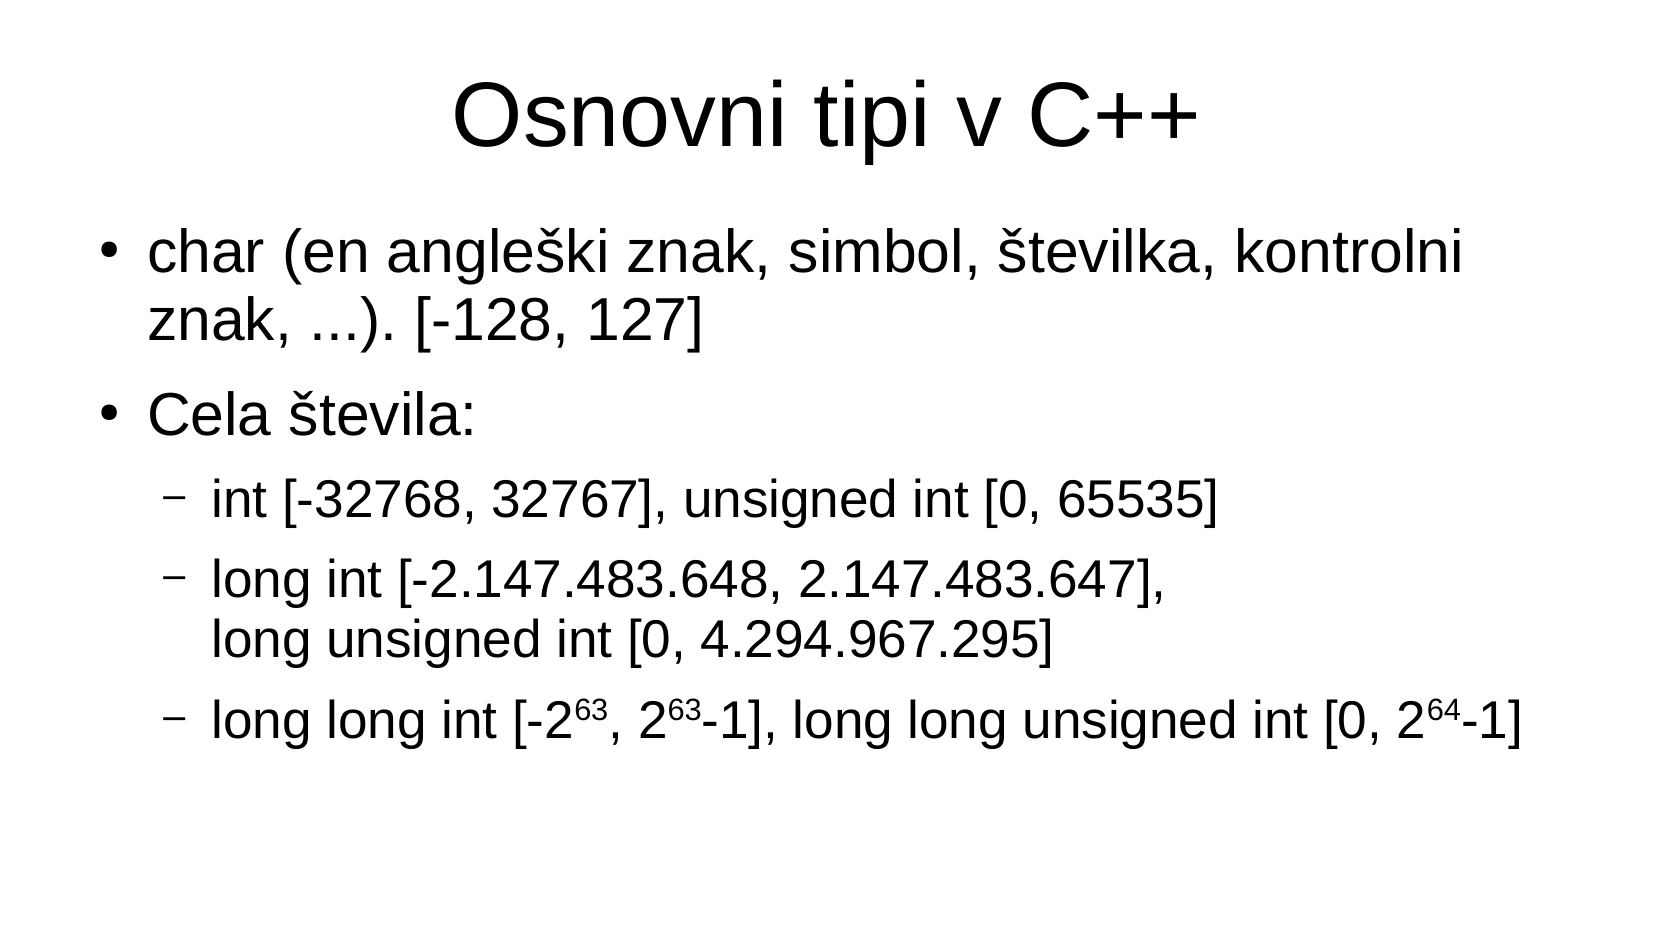

# Osnovni tipi v C++
char (en angleški znak, simbol, številka, kontrolni znak, ...). [-128, 127]
Cela števila:
int [-32768, 32767], unsigned int [0, 65535]
long int [-2.147.483.648, 2.147.483.647],
long unsigned int [0, 4.294.967.295]
long long int [-263, 263-1], long long unsigned int [0, 264-1]